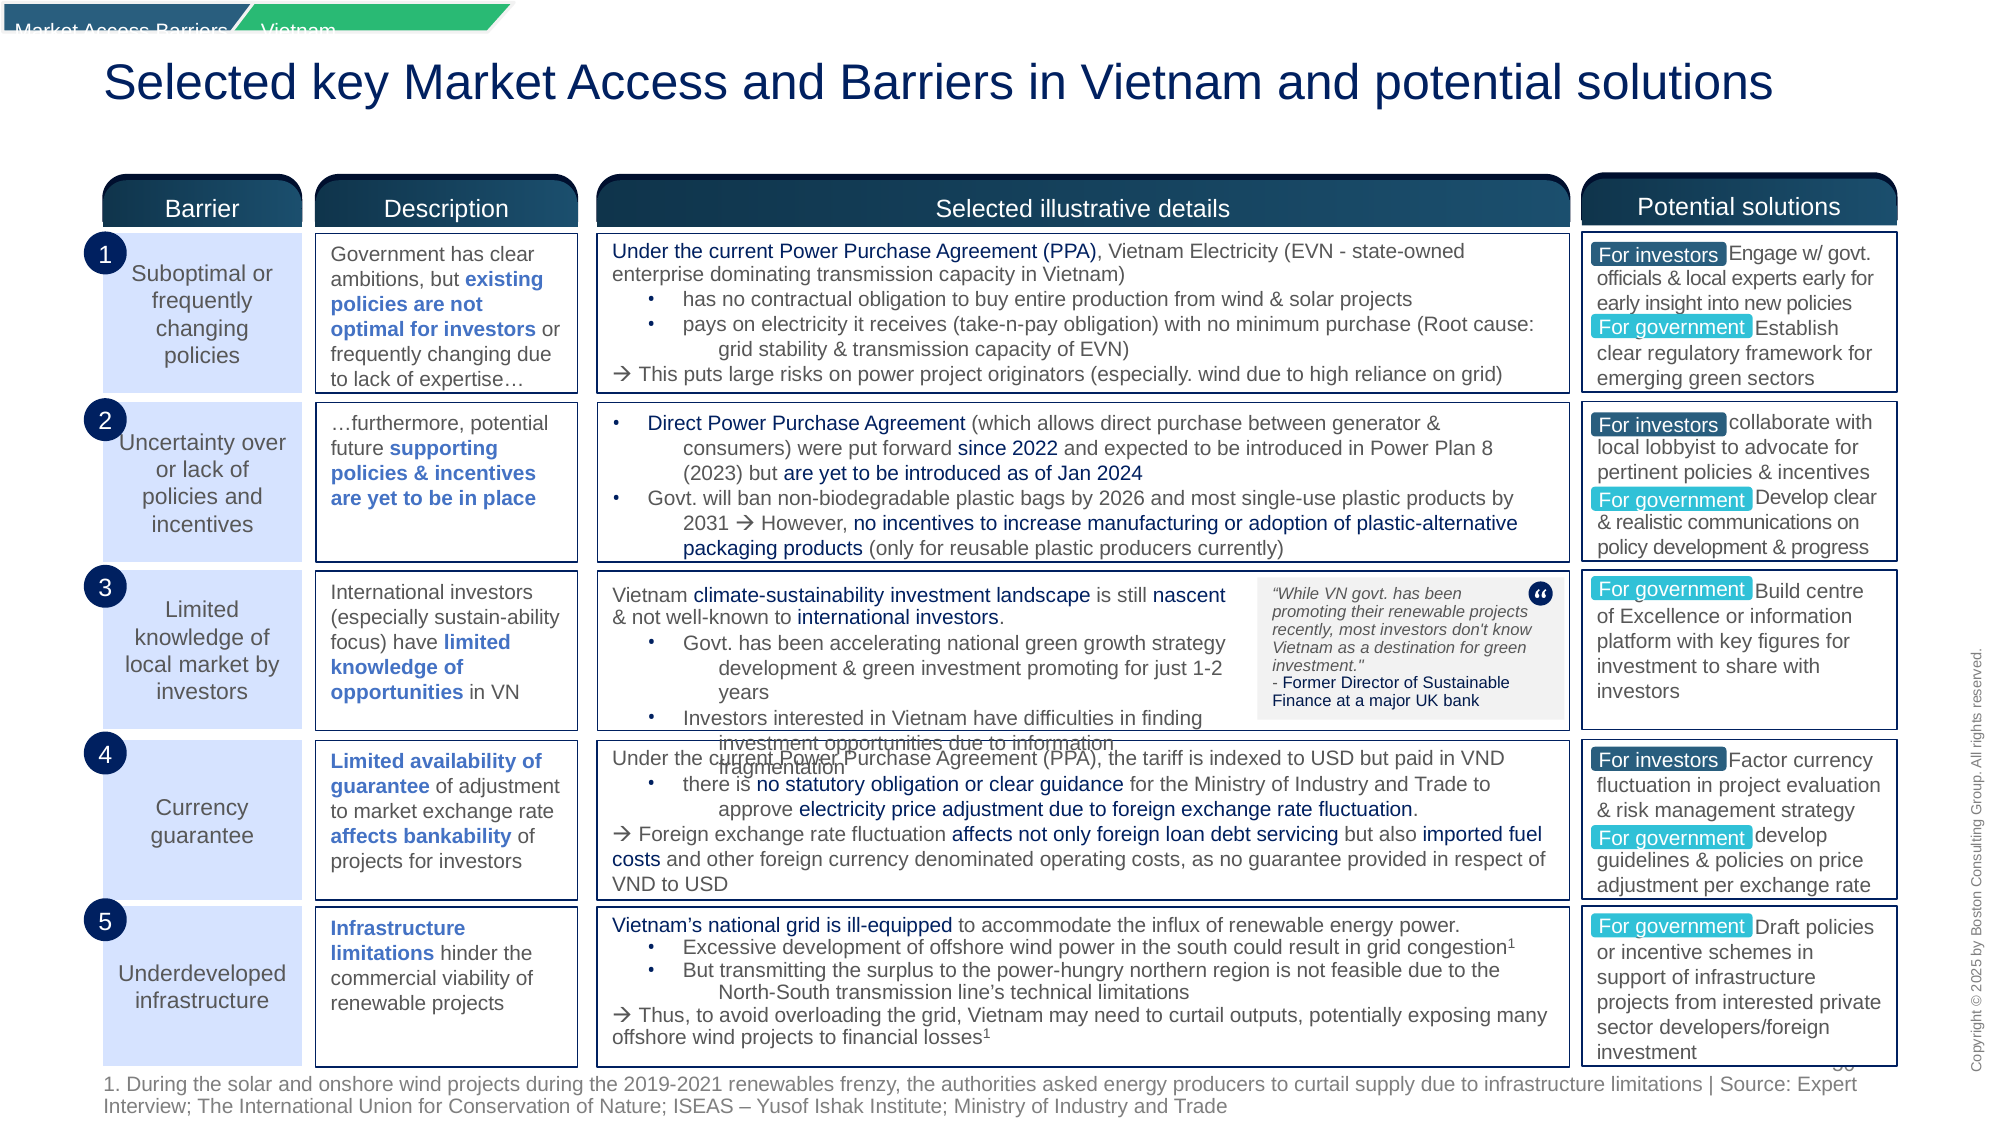

Market Access Barriers
Vietnam
LSY 29.Jan.24:
Points 1 &2 , there have been a lot of fluctuation in the policies. Have been new policies in place , several draft version – NEP PDP8
Some policies still lacking detail PPA, which makes it
Focus on points 3 and 4 , ' most investors don’t know VN as a destination for green investment' – here a potential solution is to have a platform to share – facitlitae forum set up, consolidate co-marketing packs,create comp database of suppliers for products/ solutions
 - partner with local banks
Exchange rates have flucturated by about 15%
# Selected key Market Access and Barriers in Vietnam and potential solutions
Potential solutions
Barrier
Description
Selected illustrative details
1
For investors: Engage w/ govt. officials & local experts early for early insight into new policies
For government: Establish clear regulatory framework for emerging green sectors
Suboptimal or frequently changing policies
Government has clear ambitions, but existing policies are not optimal for investors or frequently changing due to lack of expertise…
Under the current Power Purchase Agreement (PPA), Vietnam Electricity (EVN - state-owned enterprise dominating transmission capacity in Vietnam)
has no contractual obligation to buy entire production from wind & solar projects
pays on electricity it receives (take-n-pay obligation) with no minimum purchase (Root cause: grid stability & transmission capacity of EVN)
 This puts large risks on power project originators (especially. wind due to high reliance on grid)
For investors
For government
2
For investors: collaborate with local lobbyist to advocate for pertinent policies & incentives
For government: Develop clear & realistic communications on policy development & progress
Uncertainty over or lack of policies and incentives
…furthermore, potential future supporting policies & incentives are yet to be in place
Direct Power Purchase Agreement (which allows direct purchase between generator & consumers) were put forward since 2022 and expected to be introduced in Power Plan 8 (2023) but are yet to be introduced as of Jan 2024
Govt. will ban non-biodegradable plastic bags by 2026 and most single-use plastic products by 2031  However, no incentives to increase manufacturing or adoption of plastic-alternative packaging products (only for reusable plastic producers currently)
For investors
For government
3
Limited knowledge of local market by investors
For government: Build centre of Excellence or information platform with key figures for investment to share with investors
International investors (especially sustain-ability focus) have limited knowledge of opportunities in VN
For government
Vietnam climate-sustainability investment landscape is still nascent & not well-known to international investors.
Govt. has been accelerating national green growth strategy development & green investment promoting for just 1-2 years
Investors interested in Vietnam have difficulties in finding investment opportunities due to information fragmentation
“While VN govt. has been
promoting their renewable projects recently, most investors don't know Vietnam as a destination for green investment."
- Former Director of Sustainable Finance at a major UK bank
4
For investors: Factor currency fluctuation in project evaluation & risk management strategy
For government: develop guidelines & policies on price adjustment per exchange rate
Currency guarantee
Limited availability of guarantee of adjustment to market exchange rate affects bankability of projects for investors
Under the current Power Purchase Agreement (PPA), the tariff is indexed to USD but paid in VND
there is no statutory obligation or clear guidance for the Ministry of Industry and Trade to approve electricity price adjustment due to foreign exchange rate fluctuation.
 Foreign exchange rate fluctuation affects not only foreign loan debt servicing but also imported fuel costs and other foreign currency denominated operating costs, as no guarantee provided in respect of VND to USD
For investors
For government
5
Underdeveloped infrastructure
For government: Draft policies or incentive schemes in support of infrastructure projects from interested private sector developers/foreign investment
Infrastructure limitations hinder the commercial viability of renewable projects
Vietnam’s national grid is ill-equipped to accommodate the influx of renewable energy power.
Excessive development of offshore wind power in the south could result in grid congestion1
But transmitting the surplus to the power-hungry northern region is not feasible due to the North-South transmission line’s technical limitations
 Thus, to avoid overloading the grid, Vietnam may need to curtail outputs, potentially exposing many offshore wind projects to financial losses1
For government
1. During the solar and onshore wind projects during the 2019-2021 renewables frenzy, the authorities asked energy producers to curtail supply due to infrastructure limitations | Source: Expert Interview; The International Union for Conservation of Nature; ISEAS – Yusof Ishak Institute; Ministry of Industry and Trade